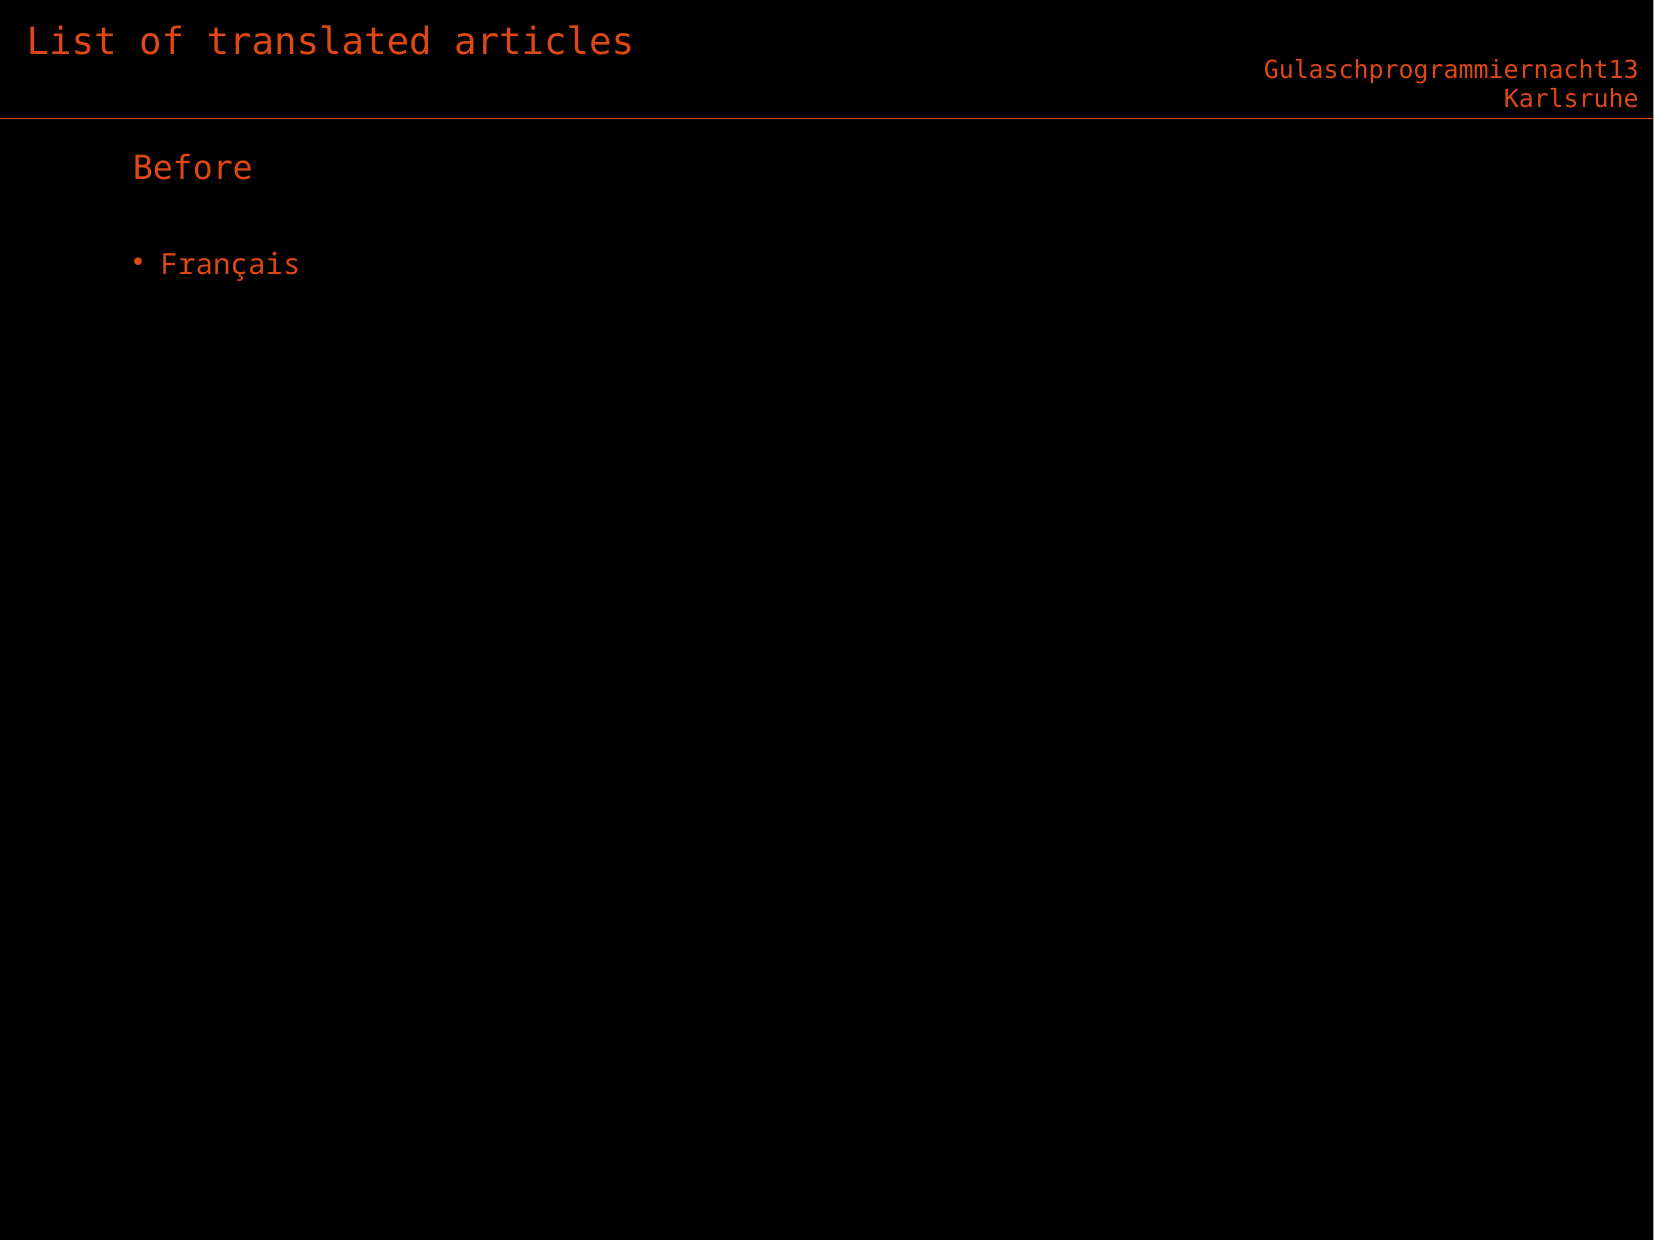

List of translated articles
Gulaschprogrammiernacht13
Karlsruhe
Before
 Français